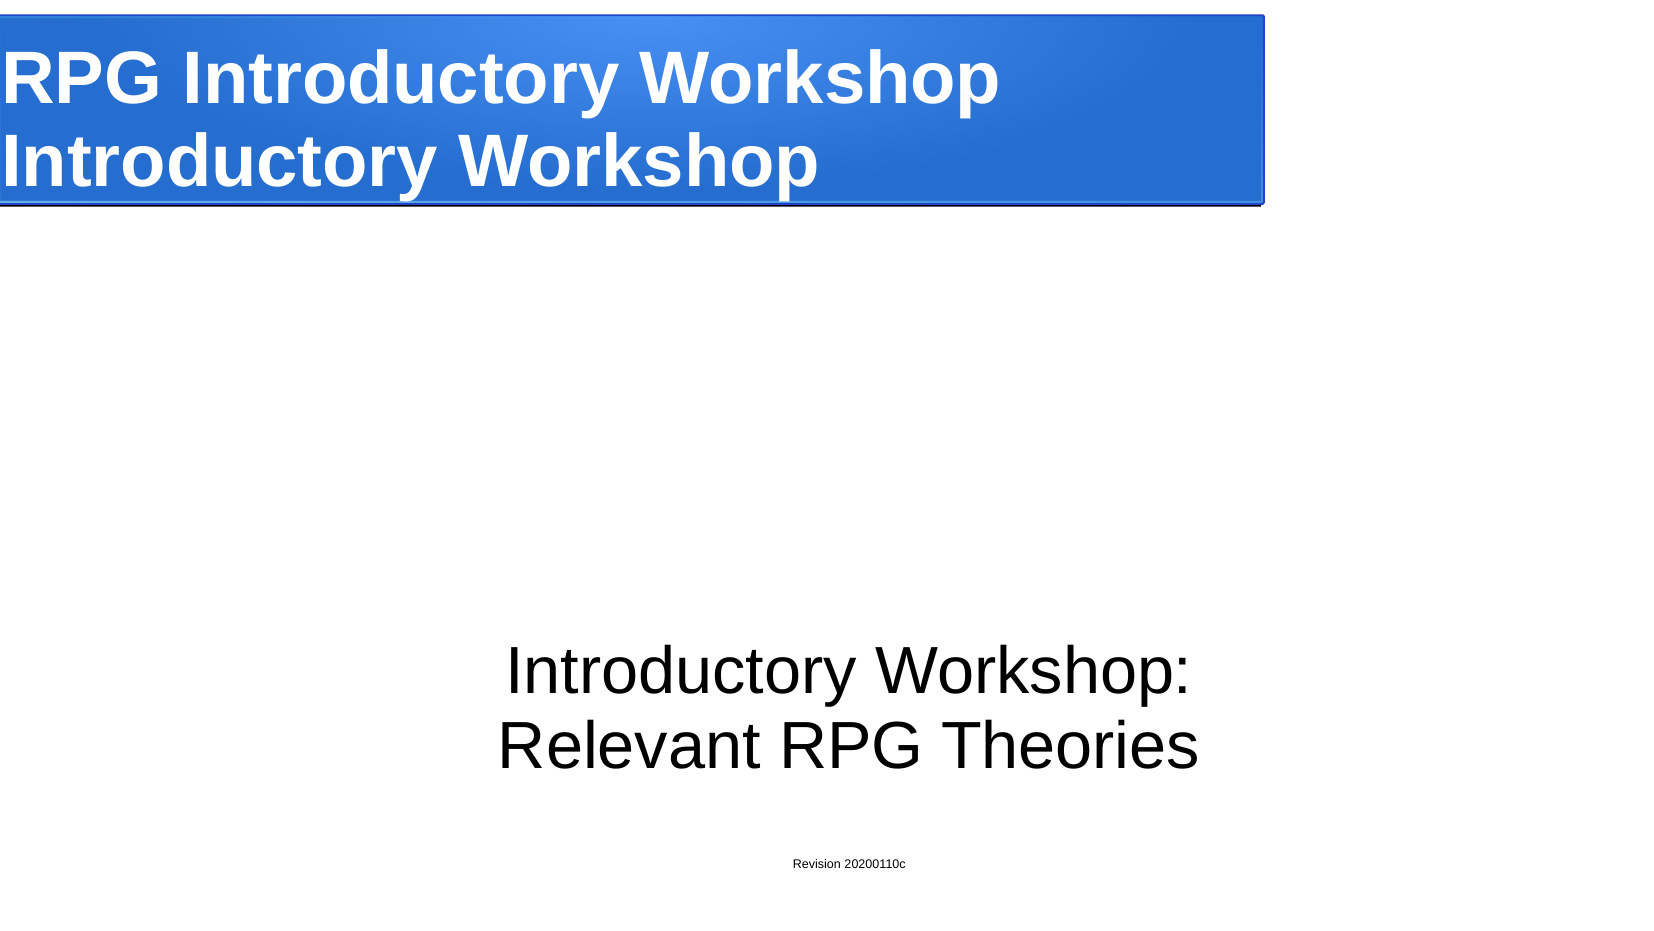

# RPG Introductory Workshop Introductory Workshop RPG-098-0076-P
Introductory Workshop:
Relevant RPG Theories
Revision 20200110c